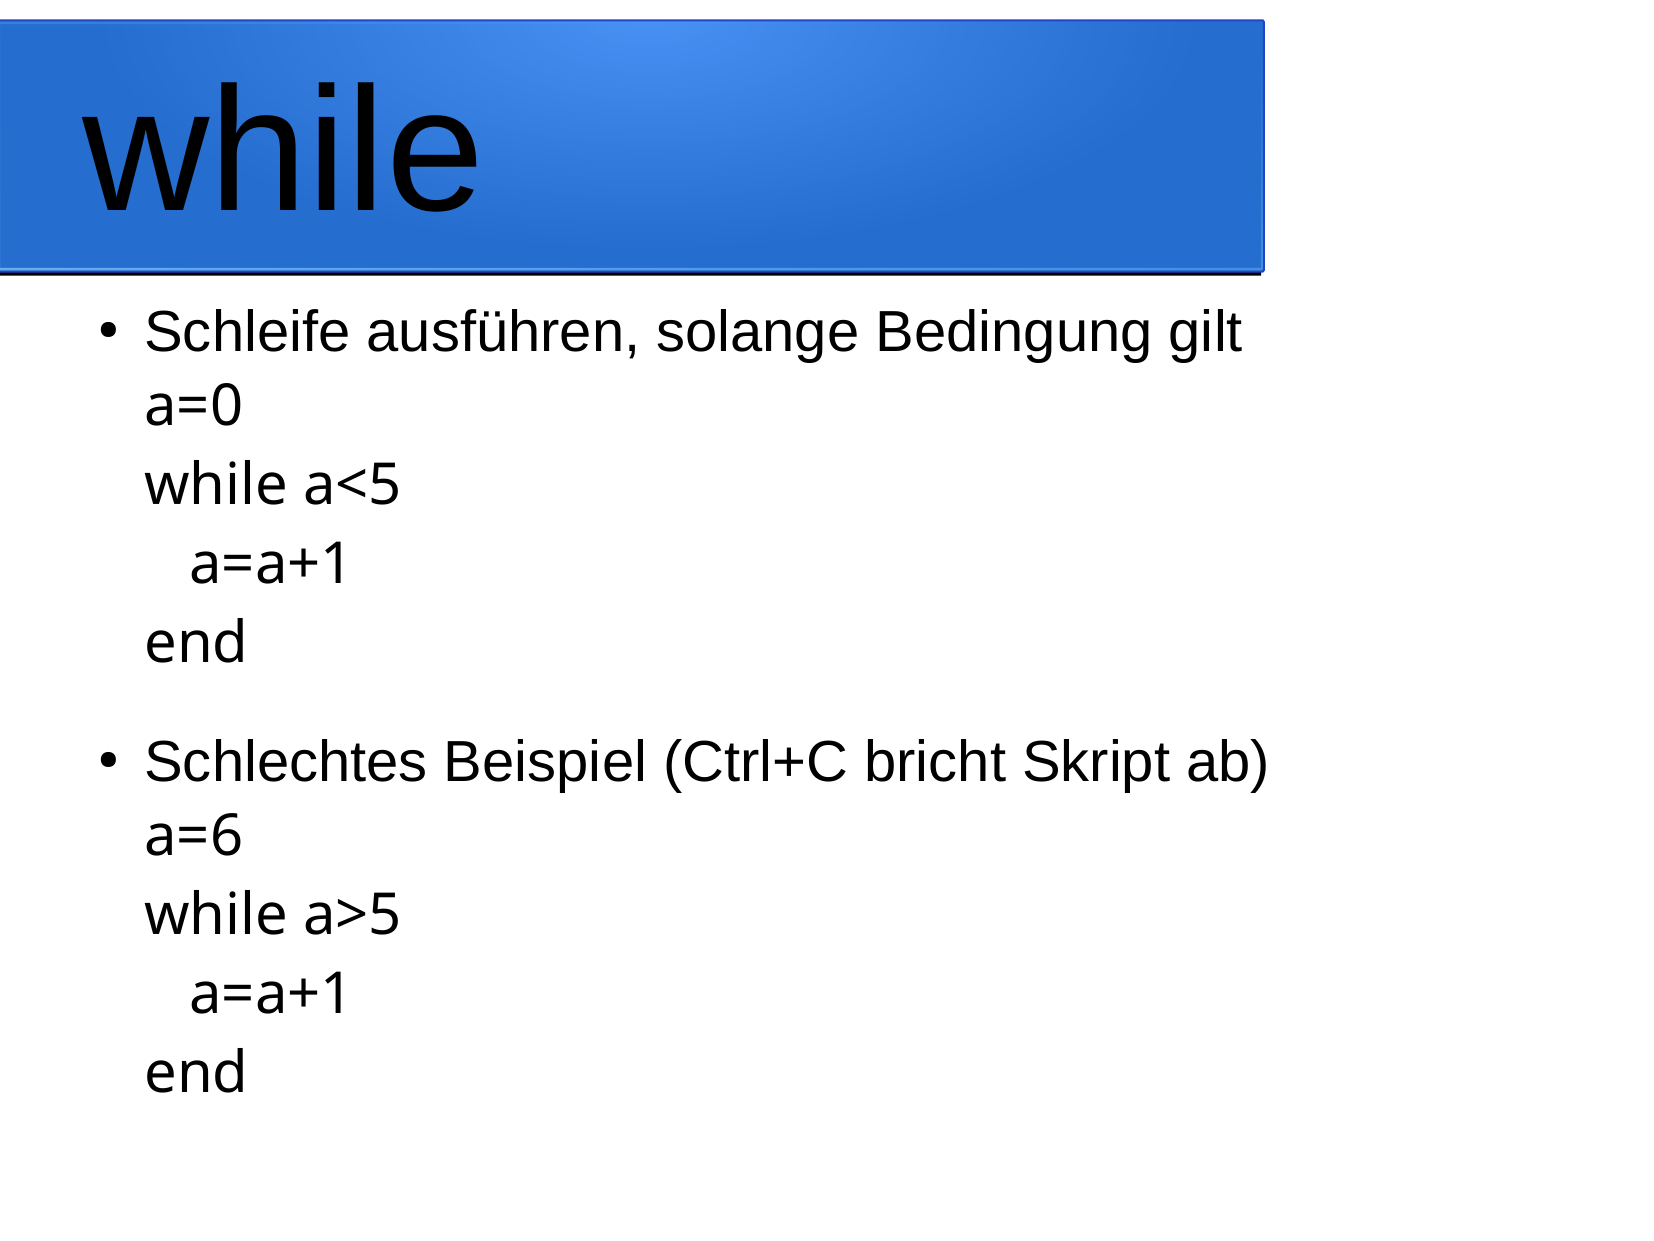

# while
Schleife ausführen, solange Bedingung gilt
a=0
while a<5
 a=a+1
end
Schlechtes Beispiel (Ctrl+C bricht Skript ab)
a=6
while a>5
 a=a+1
end